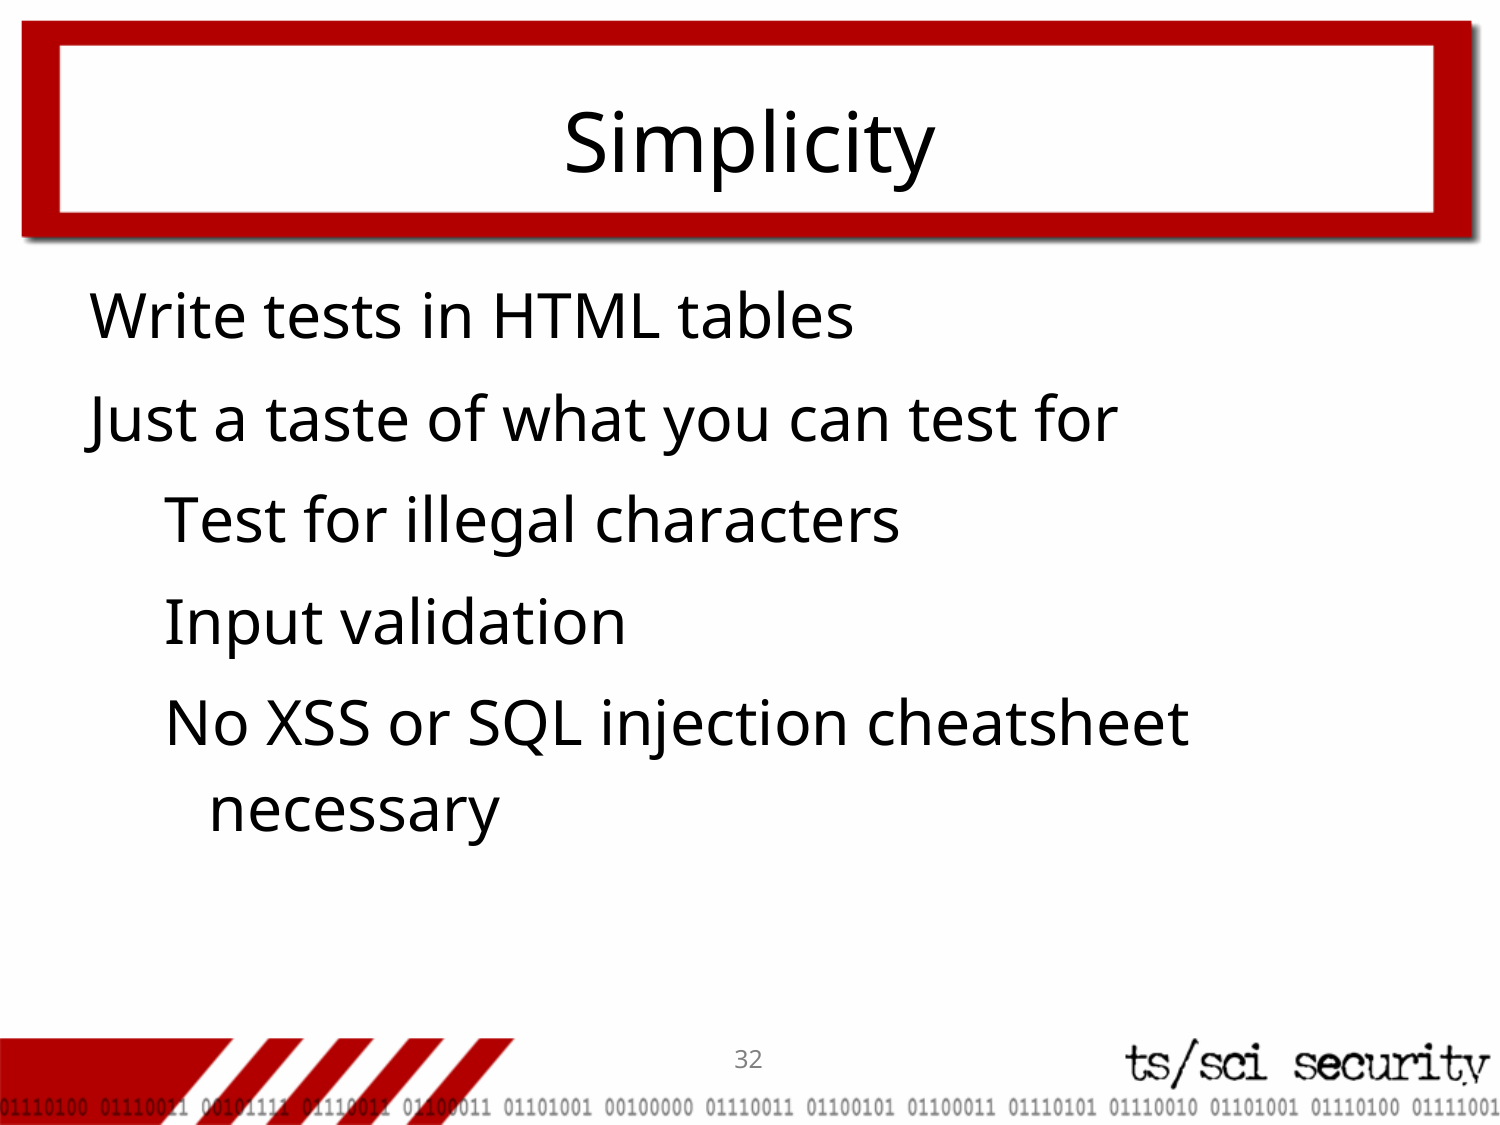

# Simplicity
Write tests in HTML tables
Just a taste of what you can test for
Test for illegal characters
Input validation
No XSS or SQL injection cheatsheet necessary
32